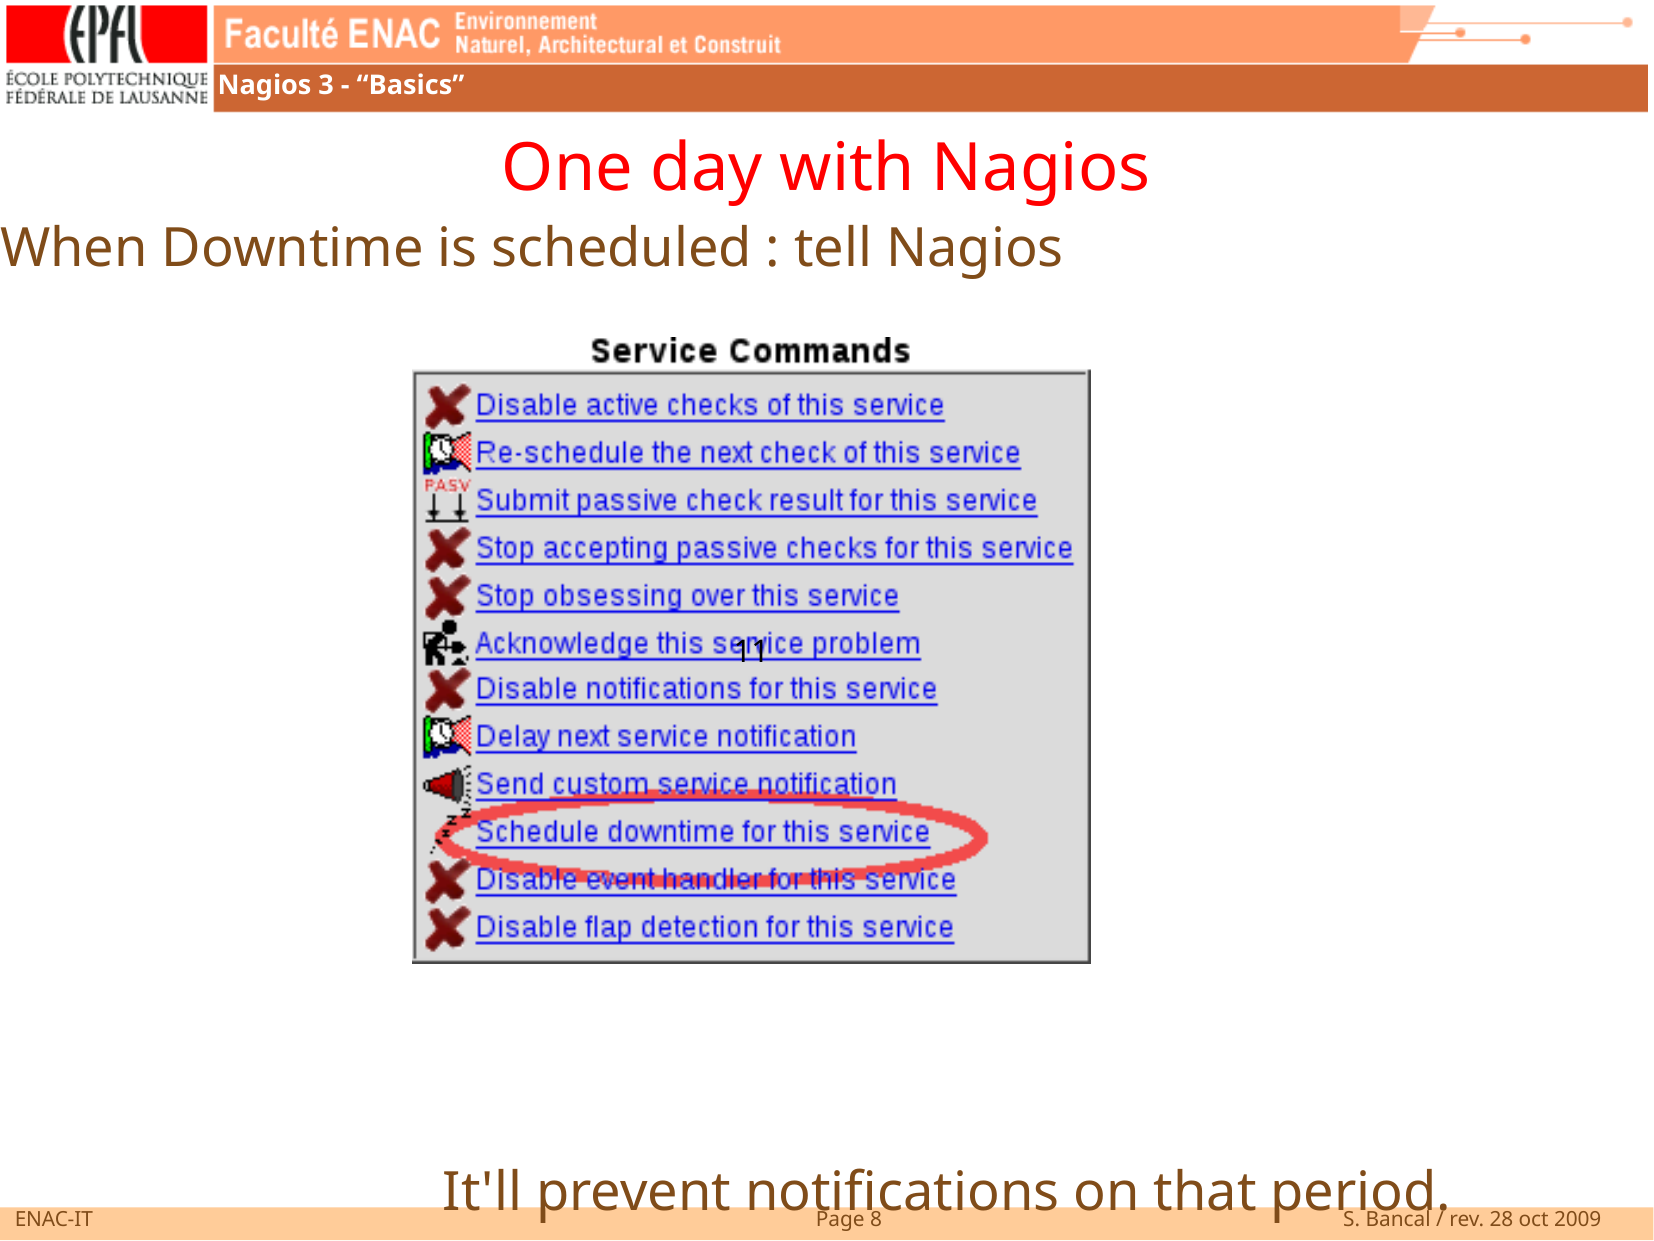

# One day with Nagios
When Downtime is scheduled : tell Nagios
 						It'll prevent notifications on that period.
11